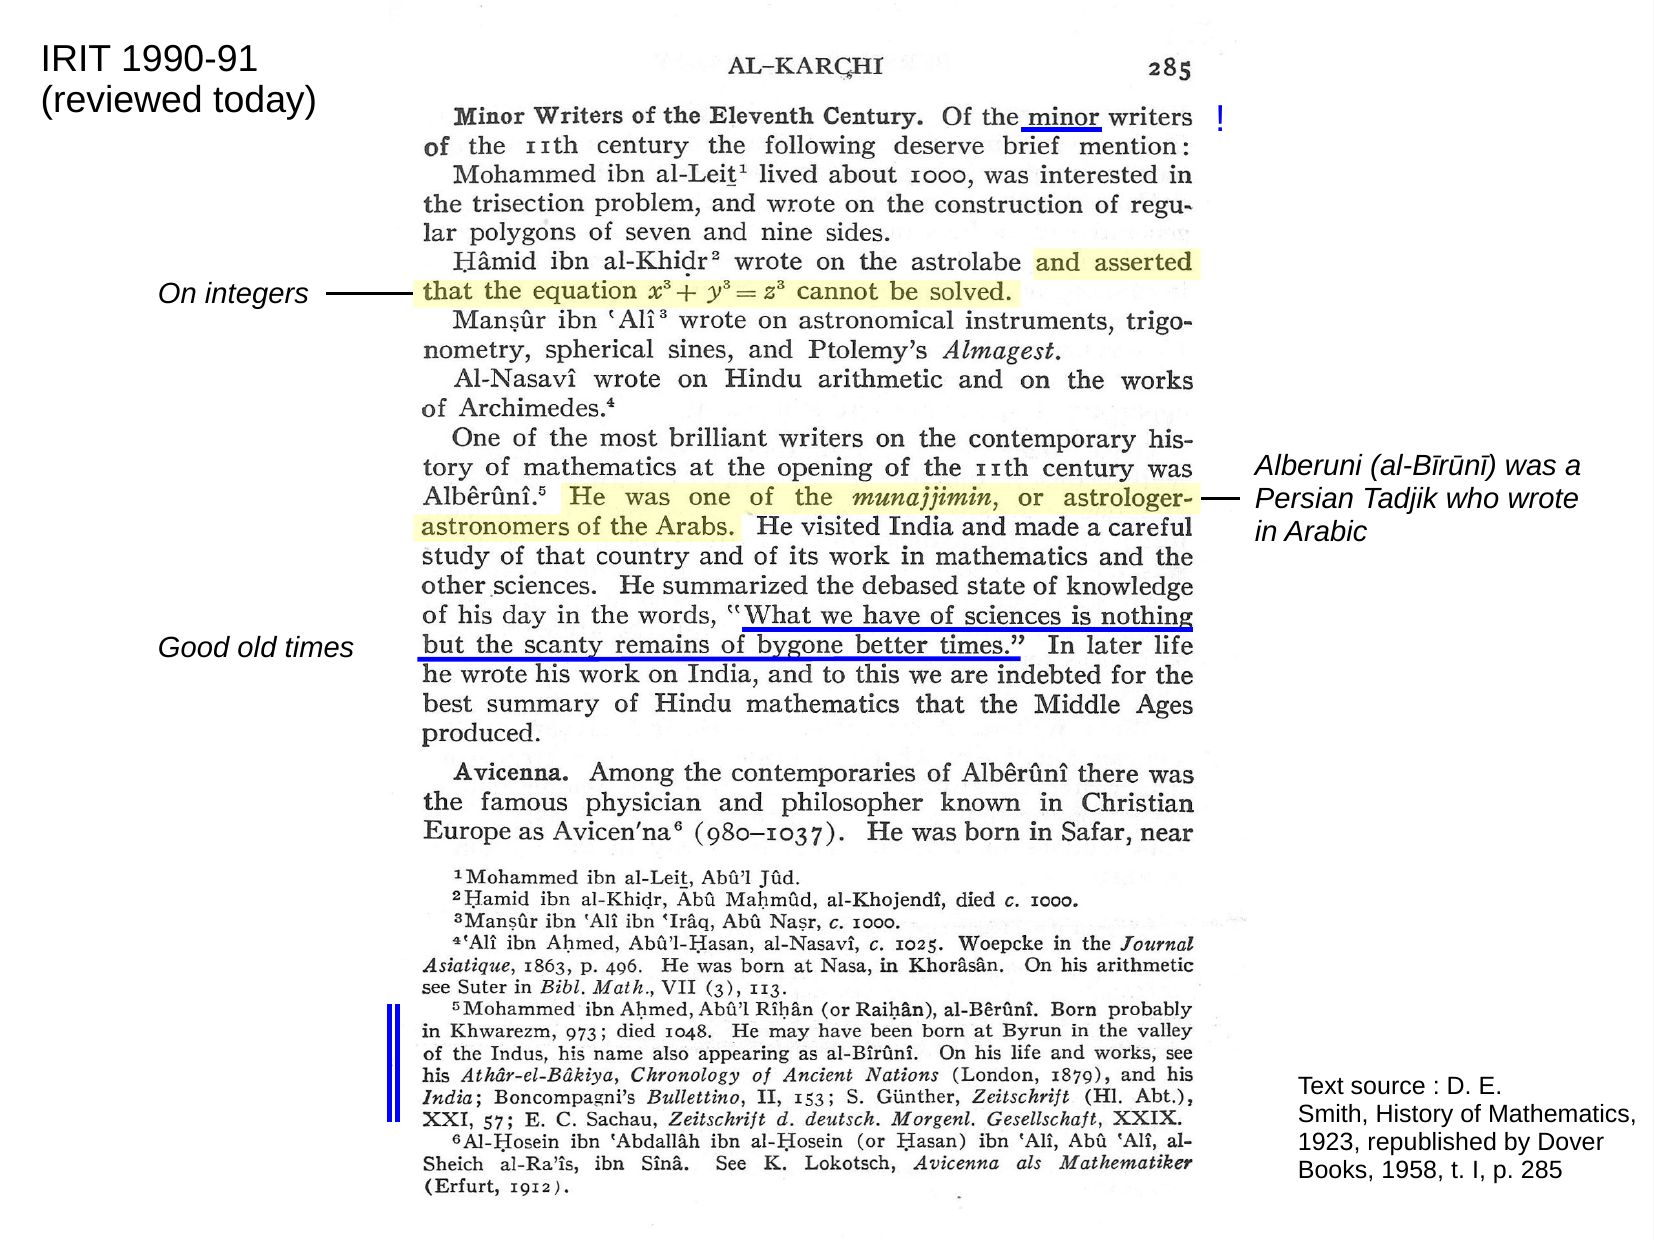

IRIT 1990-91
(reviewed today)
!
On integers
Alberuni (al-Bīrūnī) was a Persian Tadjik who wrote in Arabic
Good old times
Text source : D. E.
Smith, History of Mathematics,
1923, republished by Dover
Books, 1958, t. I, p. 285